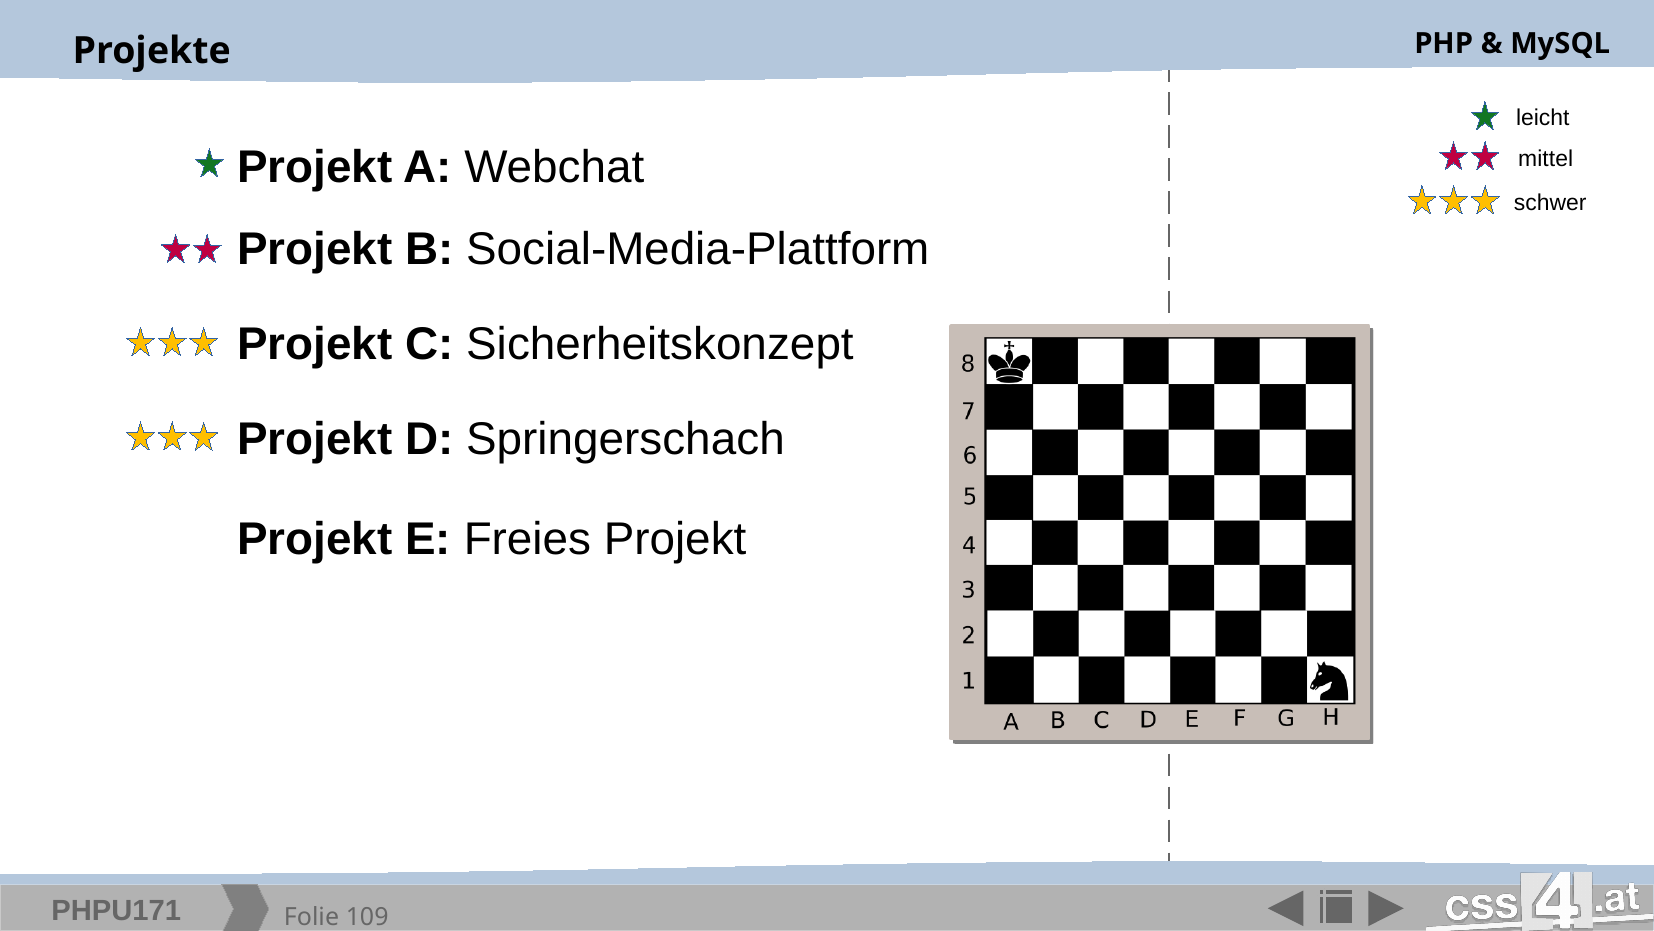

PHP & MySQL
Projekte
leicht
Projekt A: Webchat
mittel
schwer
Projekt B: Social-Media-Plattform
Projekt C: Sicherheitskonzept
Projekt D: Springerschach
Projekt E: Freies Projekt
PHPU171
Folie